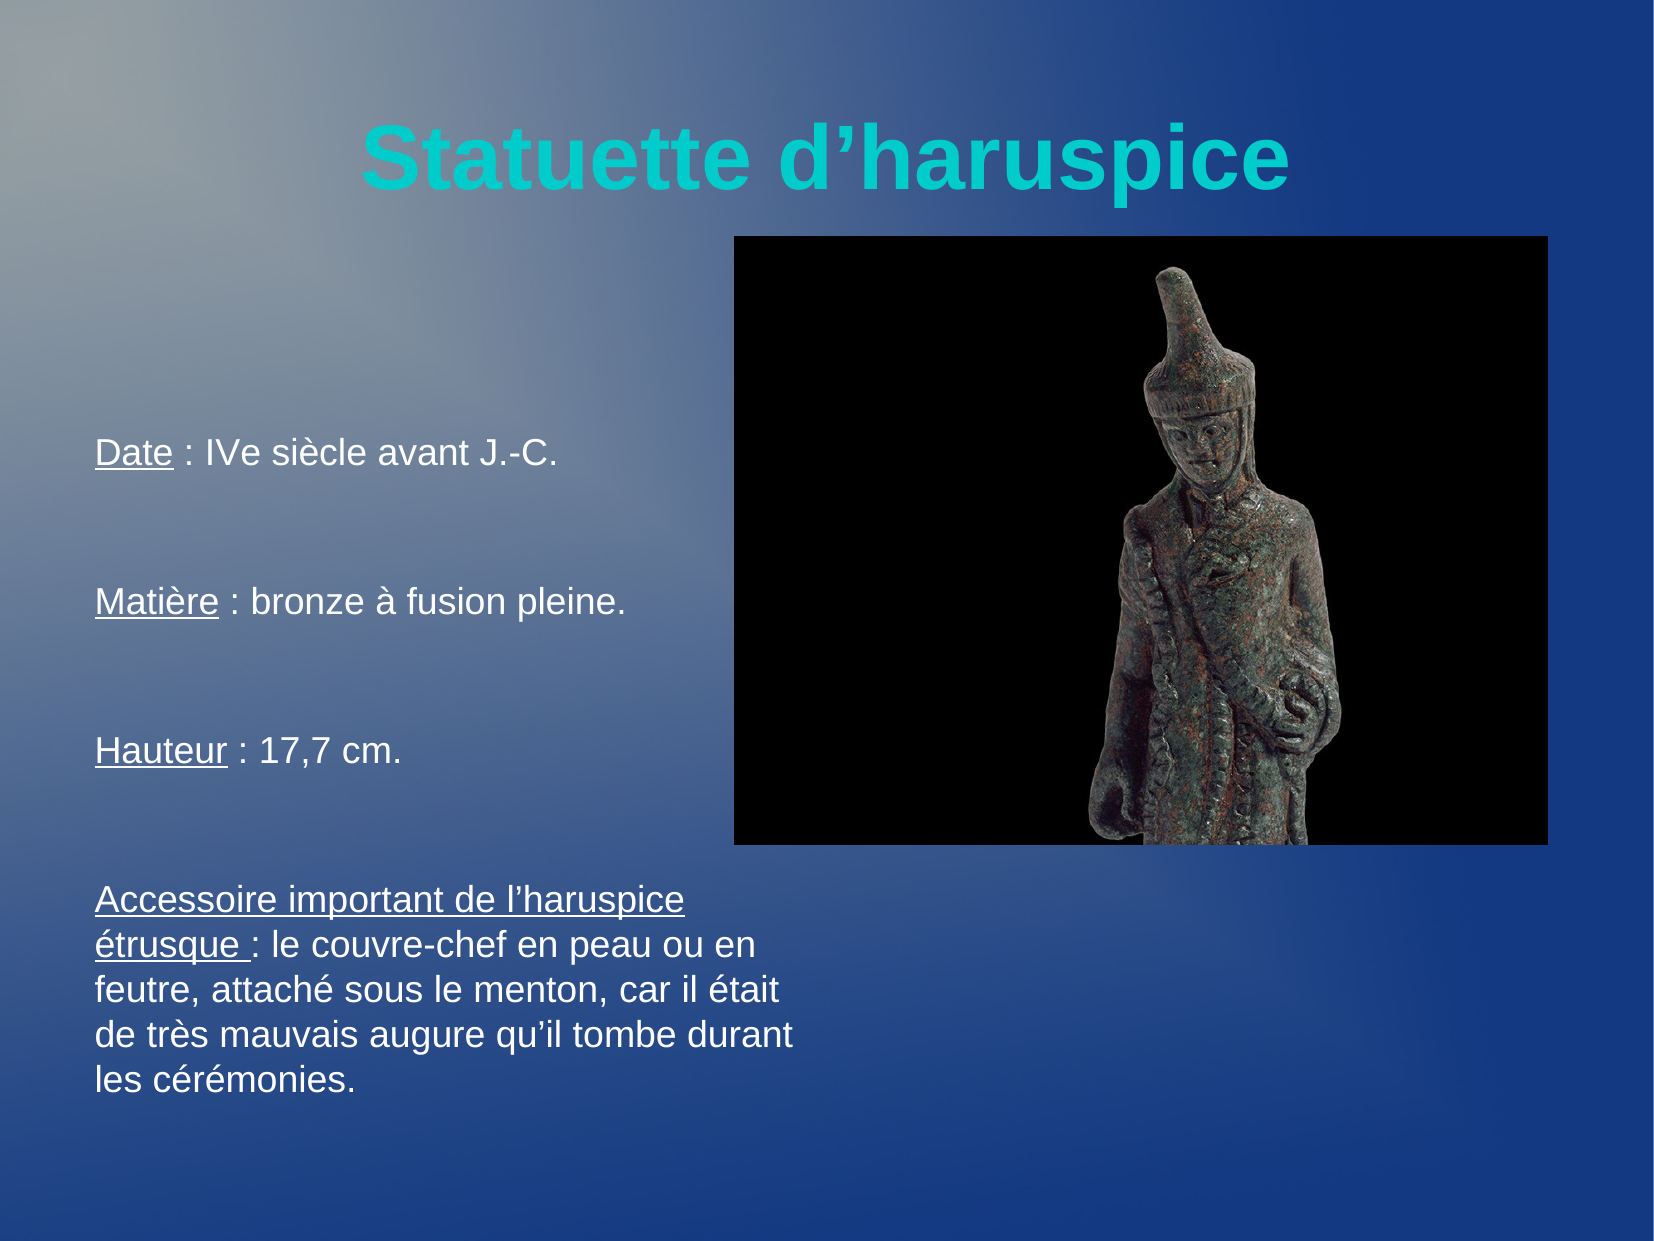

Statuette d’haruspice
# Date : IVe siècle avant J.-C.
Matière : bronze à fusion pleine.
Hauteur : 17,7 cm.
Accessoire important de l’haruspice étrusque : le couvre-chef en peau ou en feutre, attaché sous le menton, car il était de très mauvais augure qu’il tombe durant les cérémonies.